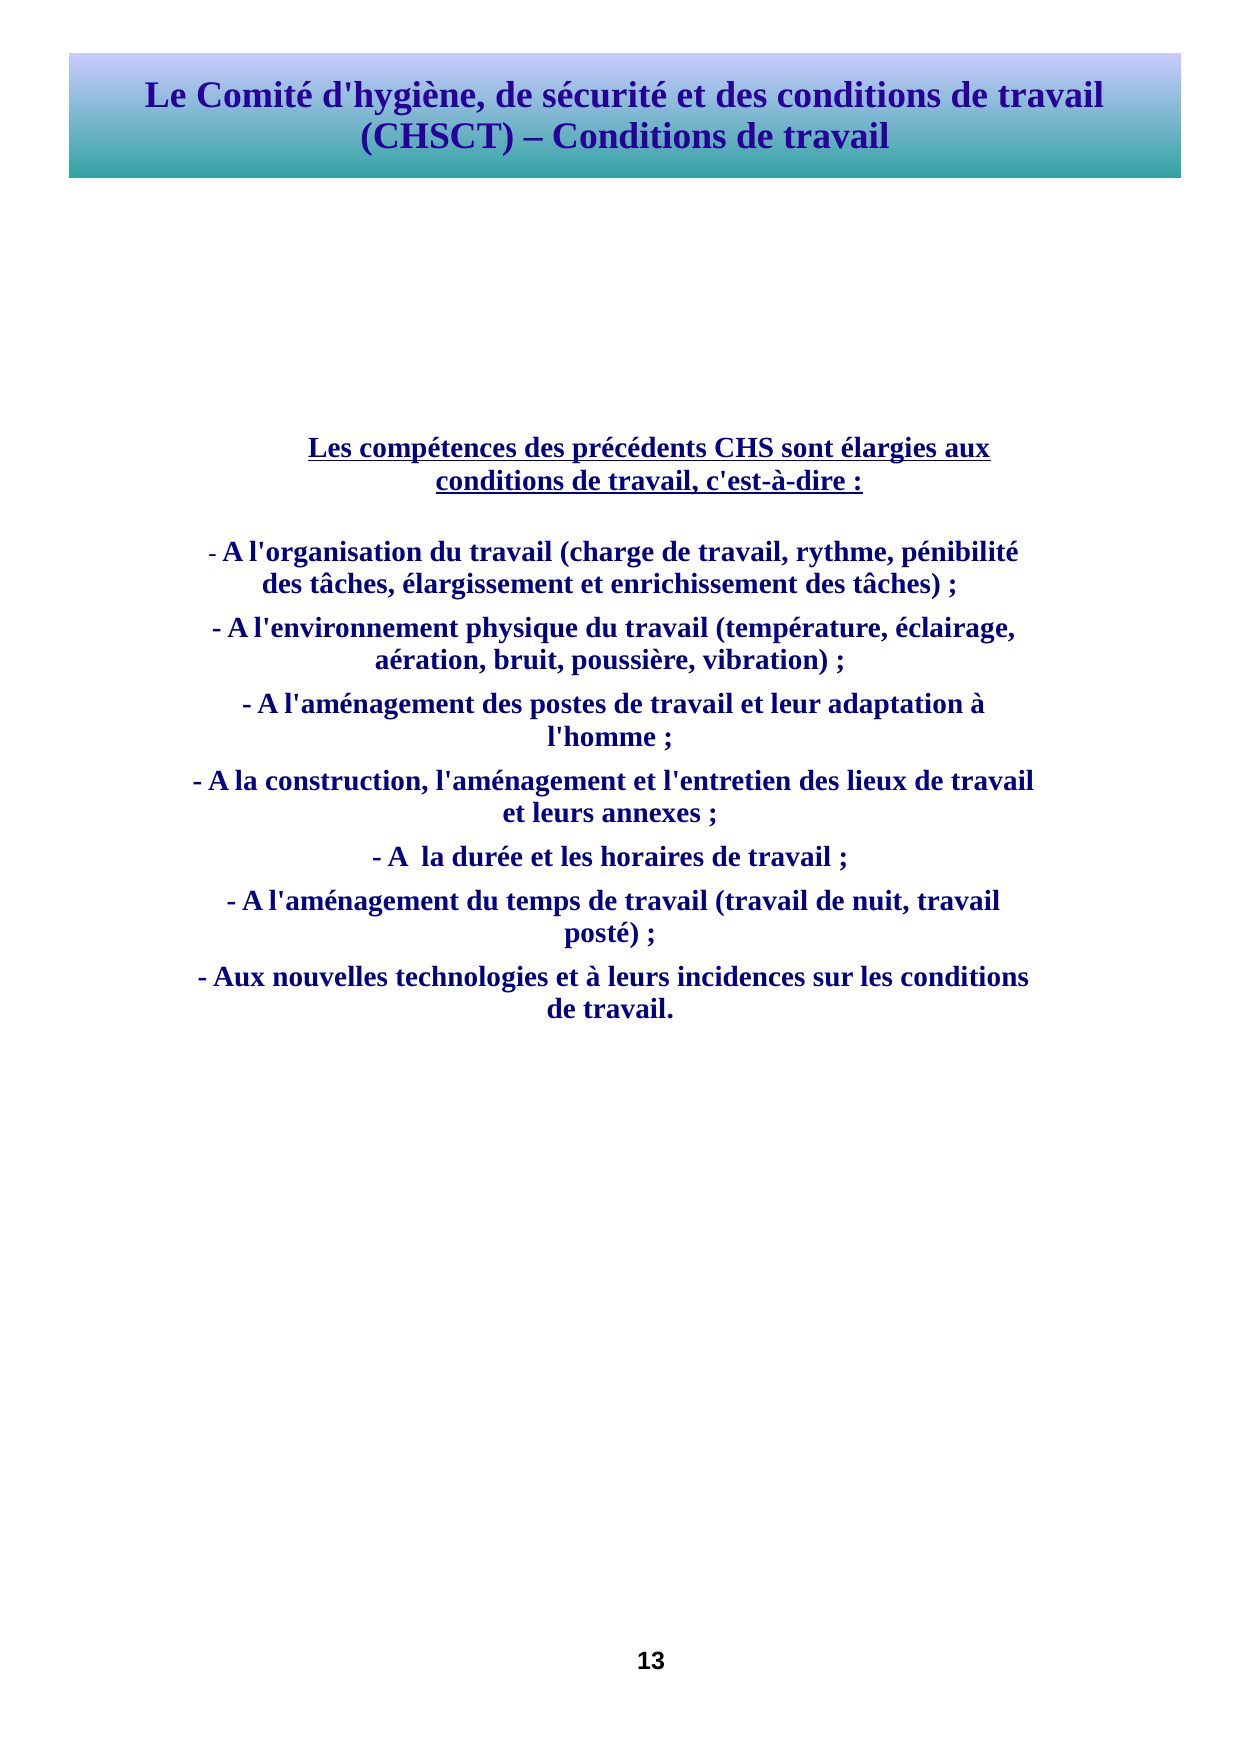

Le Comité d'hygiène, de sécurité et des conditions de travail (CHSCT) – Conditions de travail
# Les compétences des précédents CHS sont élargies aux conditions de travail, c'est-à-dire :
- A l'organisation du travail (charge de travail, rythme, pénibilité des tâches, élargissement et enrichissement des tâches) ;
- A l'environnement physique du travail (température, éclairage, aération, bruit, poussière, vibration) ;
- A l'aménagement des postes de travail et leur adaptation à l'homme ;
- A la construction, l'aménagement et l'entretien des lieux de travail et leurs annexes ;
- A la durée et les horaires de travail ;
- A l'aménagement du temps de travail (travail de nuit, travail posté) ;
- Aux nouvelles technologies et à leurs incidences sur les conditions de travail.
13
13